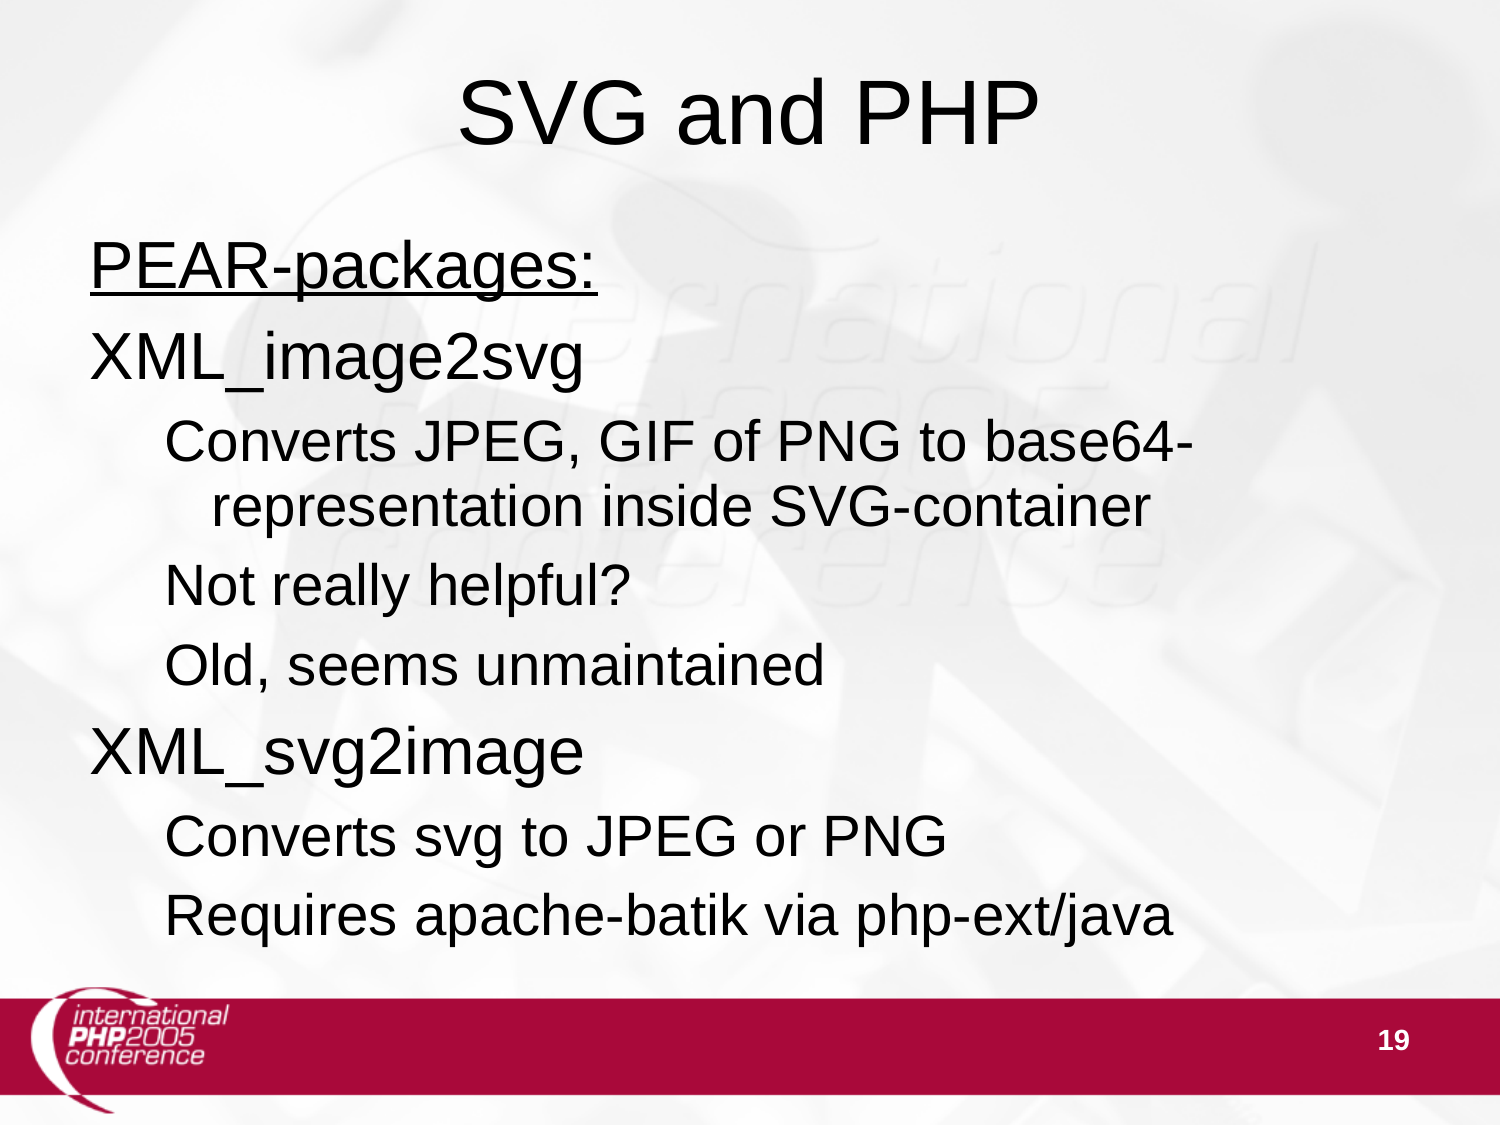

# SVG and PHP
PEAR-packages:
XML_image2svg
Converts JPEG, GIF of PNG to base64-representation inside SVG-container
Not really helpful?
Old, seems unmaintained
XML_svg2image
Converts svg to JPEG or PNG
Requires apache-batik via php-ext/java
19